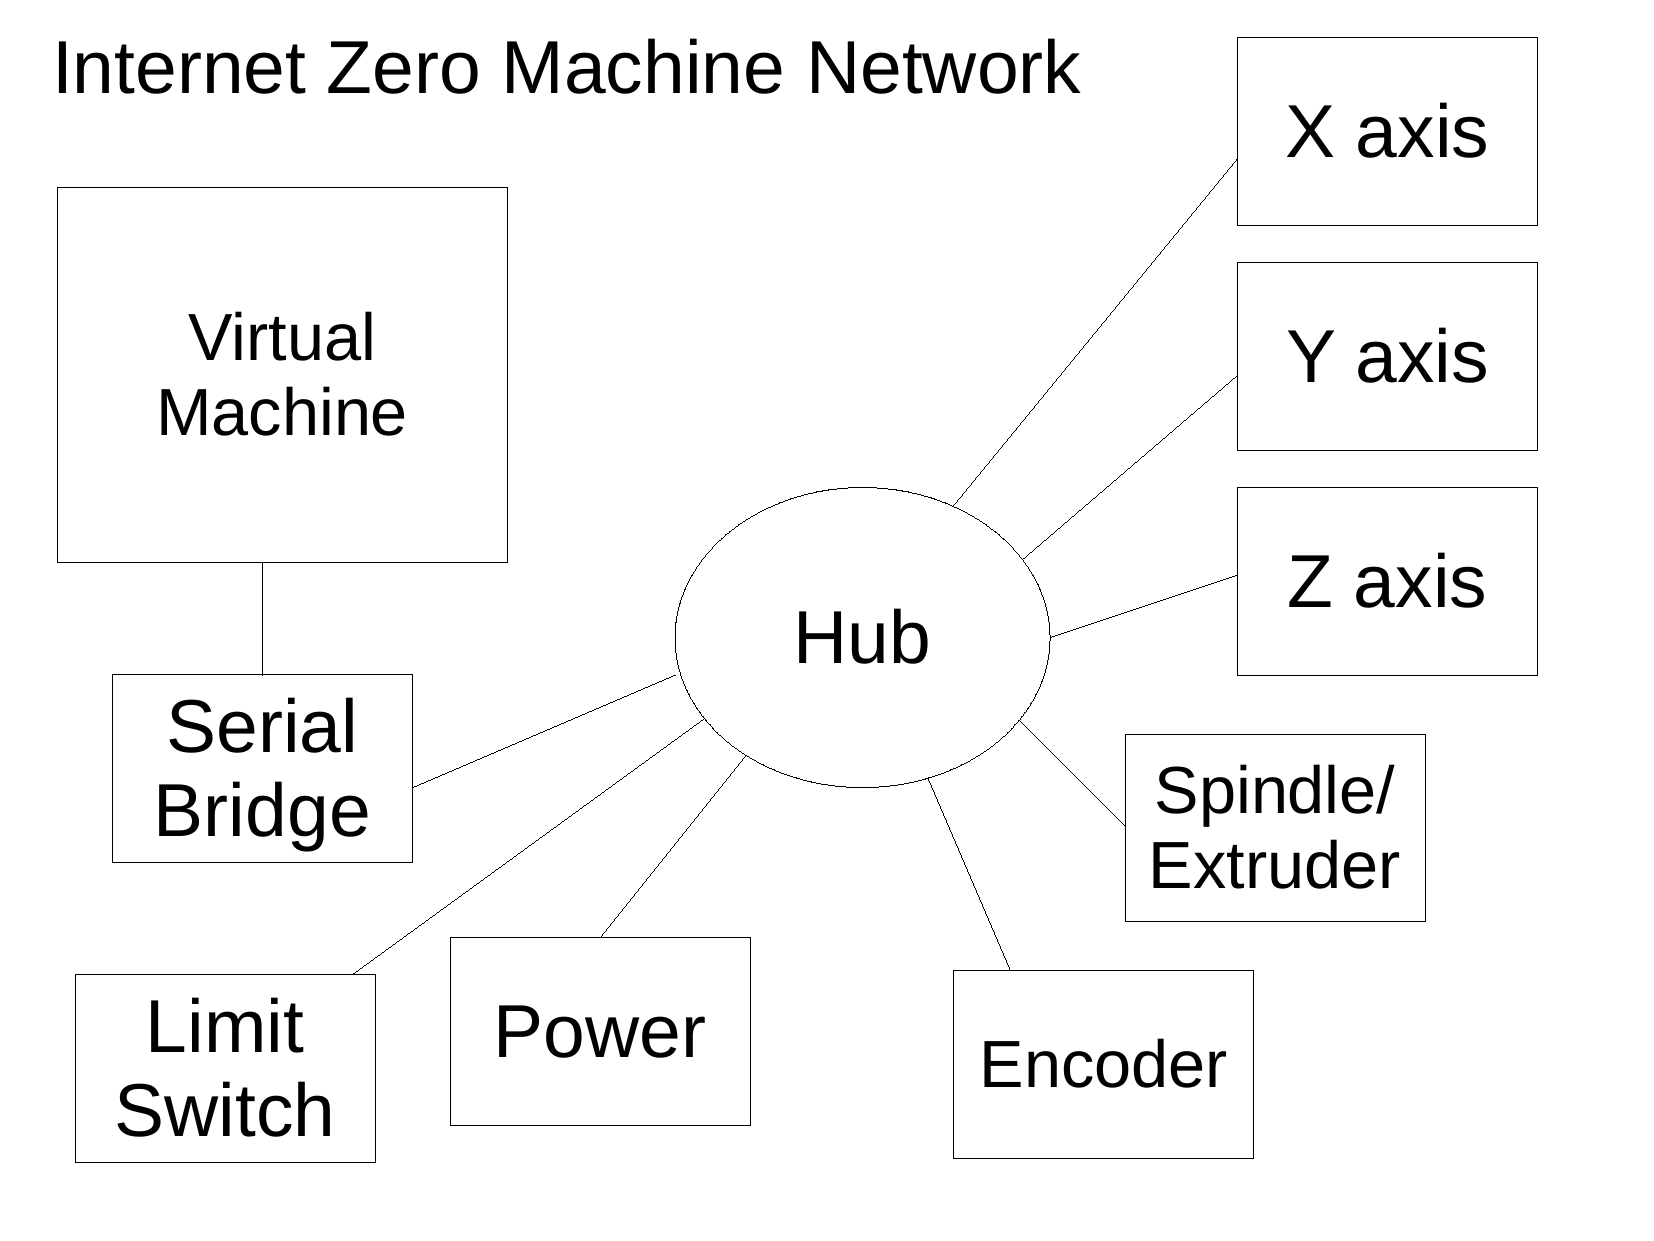

Internet Zero Machine Network
X axis
Virtual
Machine
Y axis
Hub
Z axis
Serial
Bridge
Spindle/
Extruder
Power
Encoder
Limit
Switch